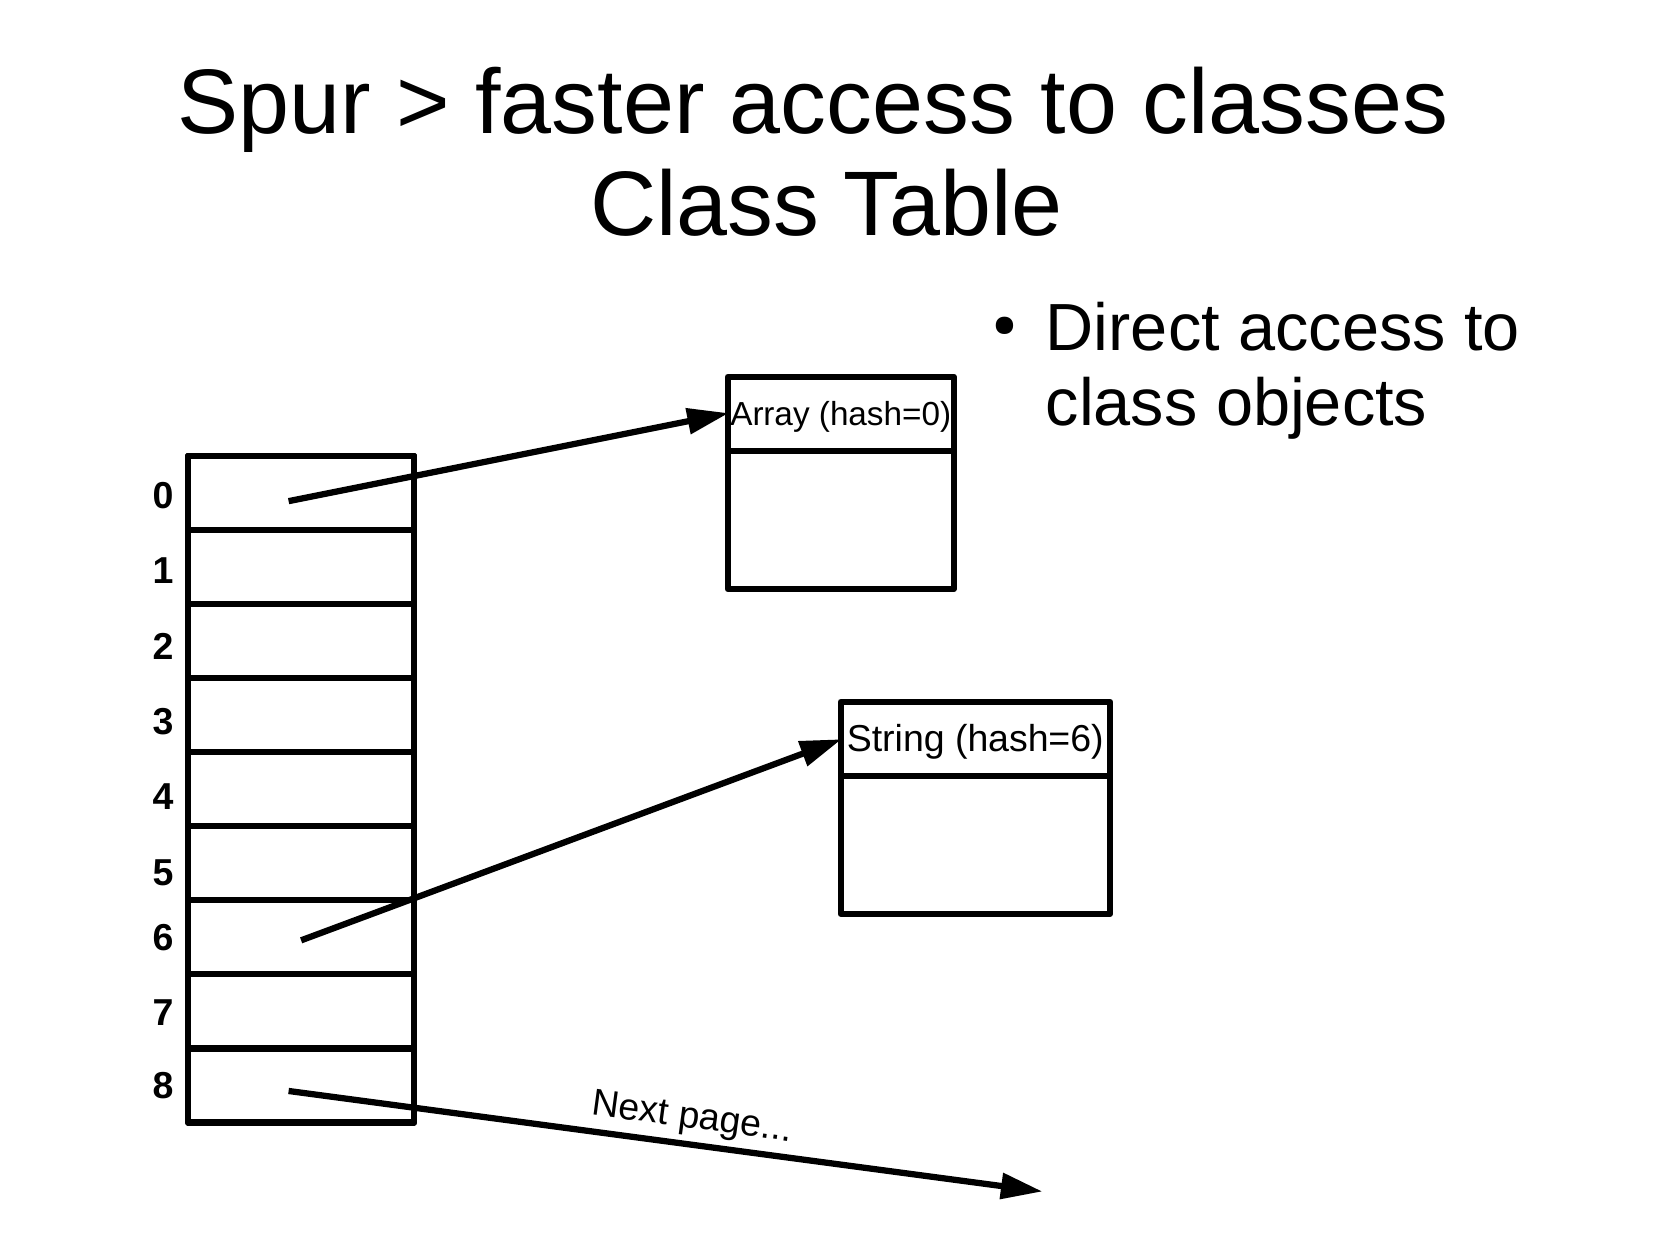

# Spur > faster access to classes Class Table
Direct access to class objects
Array (hash=0)
0
1
2
3
4
5
6
7
8
String (hash=6)
Next page...